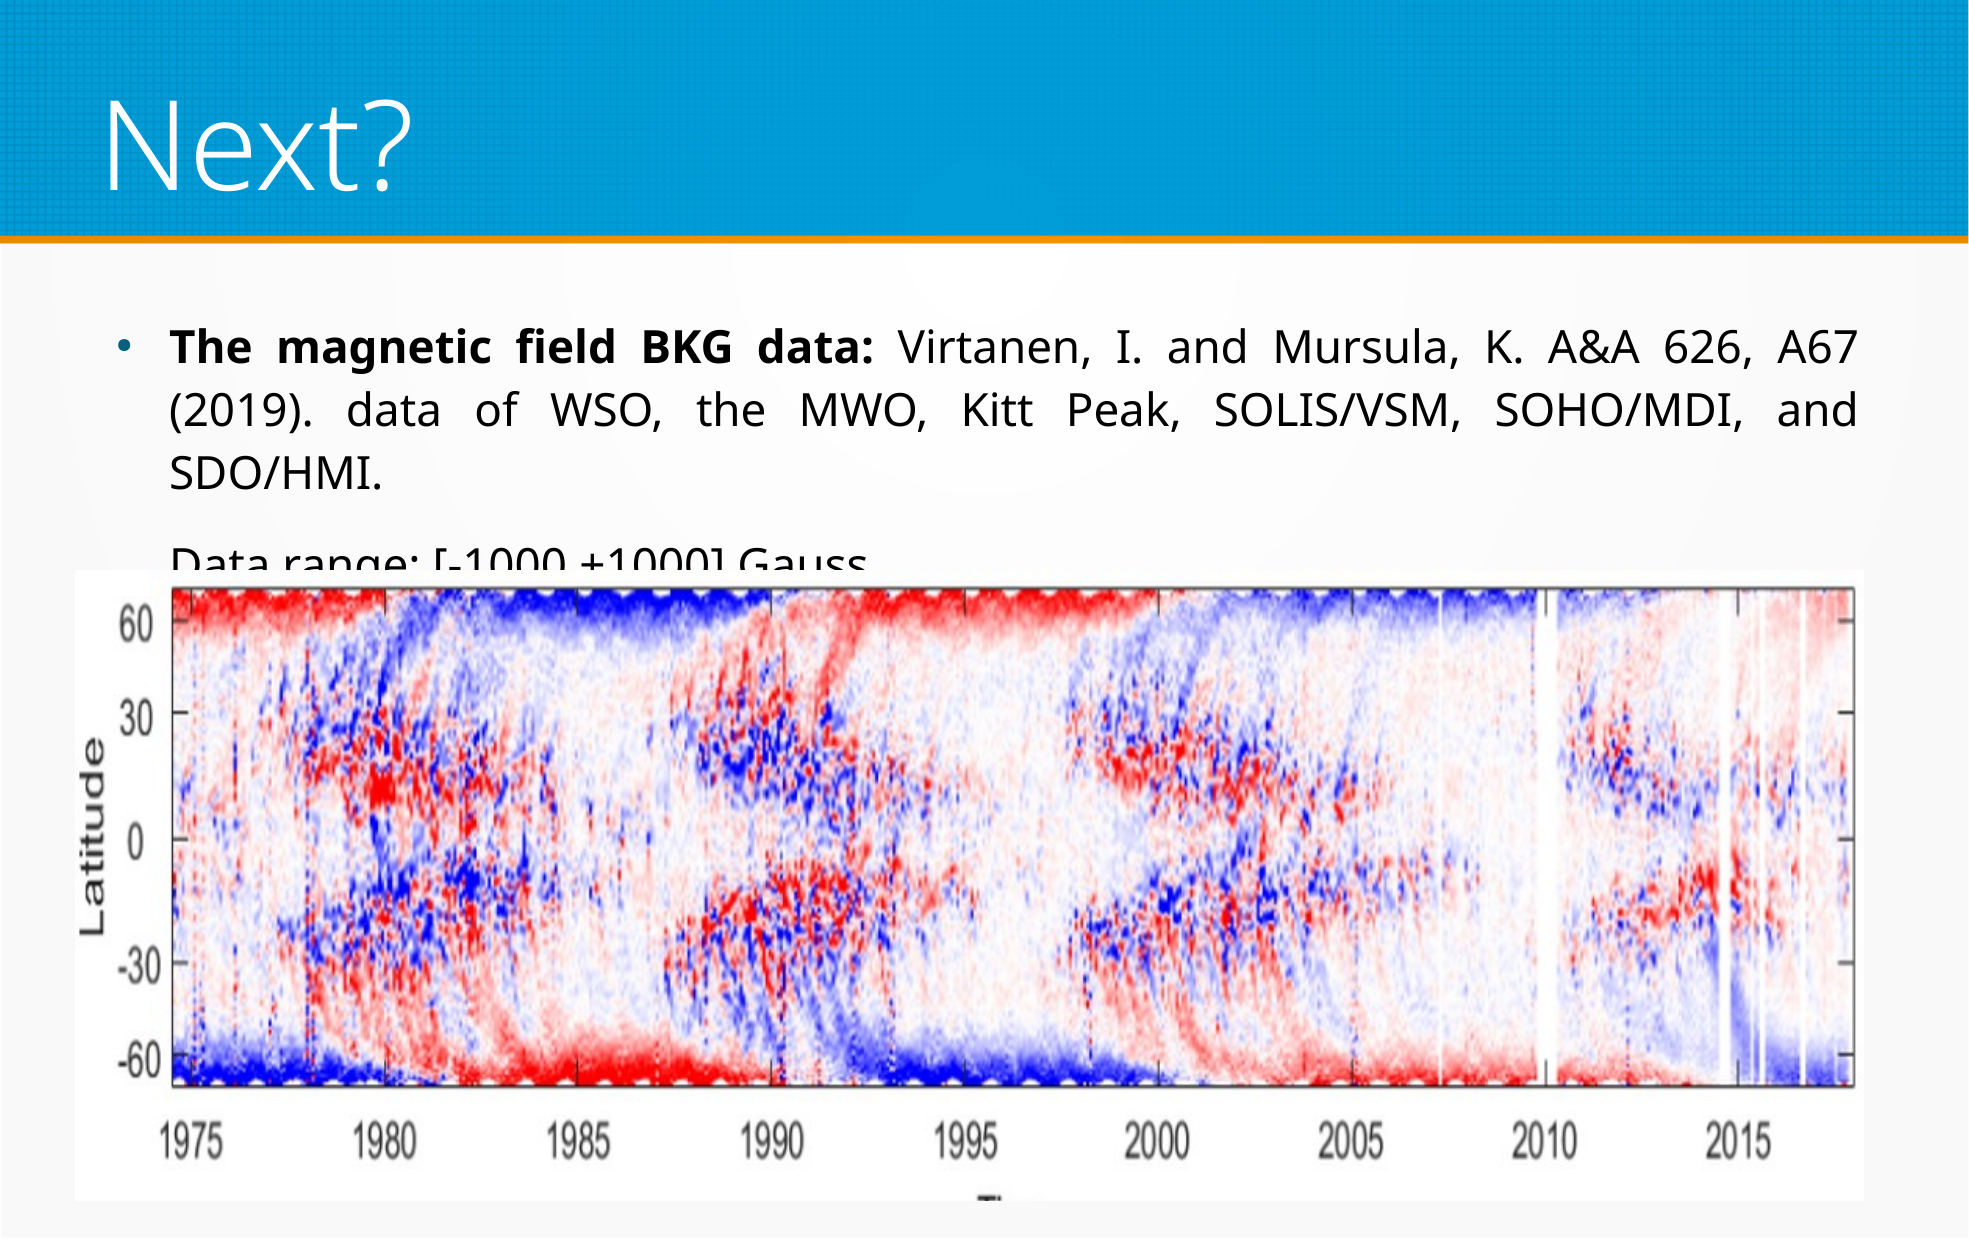

# Next?
The magnetic field BKG data: Virtanen, I. and Mursula, K. A&A 626, A67 (2019). data of WSO, the MWO, Kitt Peak, SOLIS/VSM, SOHO/MDI, and SDO/HMI.
Data range: [-1000,+1000] Gauss